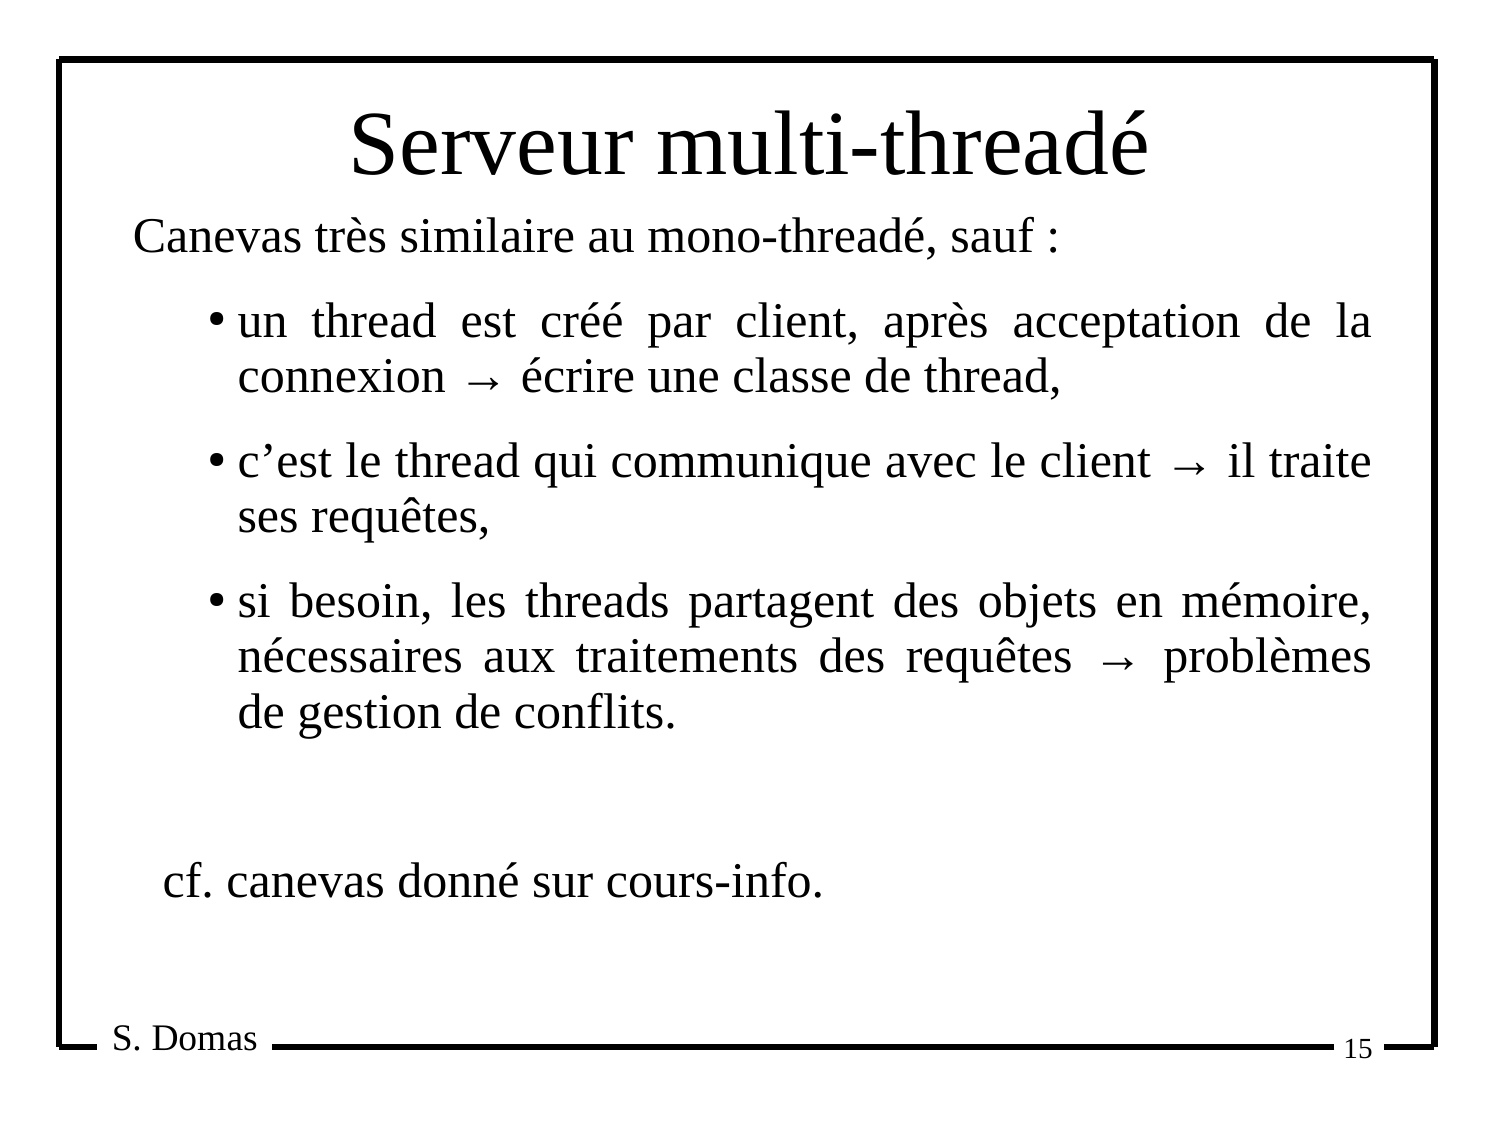

# Serveur multi-threadé
S. Domas
Canevas très similaire au mono-threadé, sauf :
un thread est créé par client, après acceptation de la connexion → écrire une classe de thread,
c’est le thread qui communique avec le client → il traite ses requêtes,
si besoin, les threads partagent des objets en mémoire, nécessaires aux traitements des requêtes → problèmes de gestion de conflits.
cf. canevas donné sur cours-info.
15